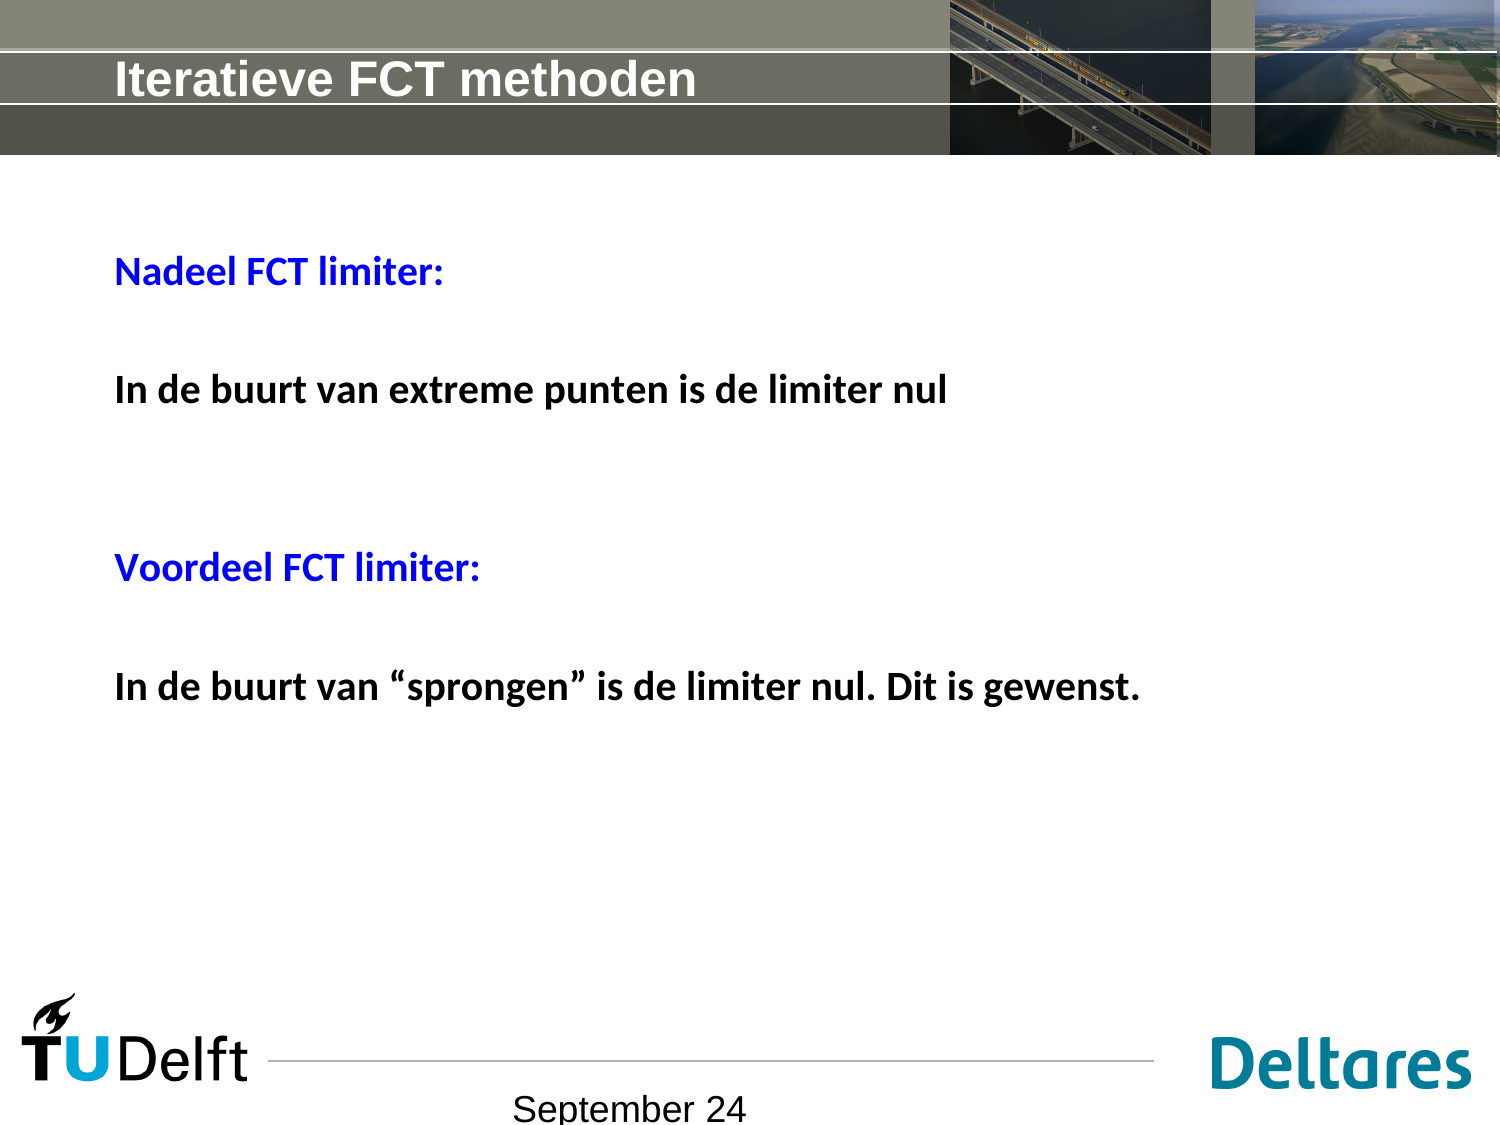

# Iteratieve FCT methoden
Nadeel FCT limiter:
In de buurt van extreme punten is de limiter nul
Voordeel FCT limiter:
In de buurt van “sprongen” is de limiter nul. Dit is gewenst.